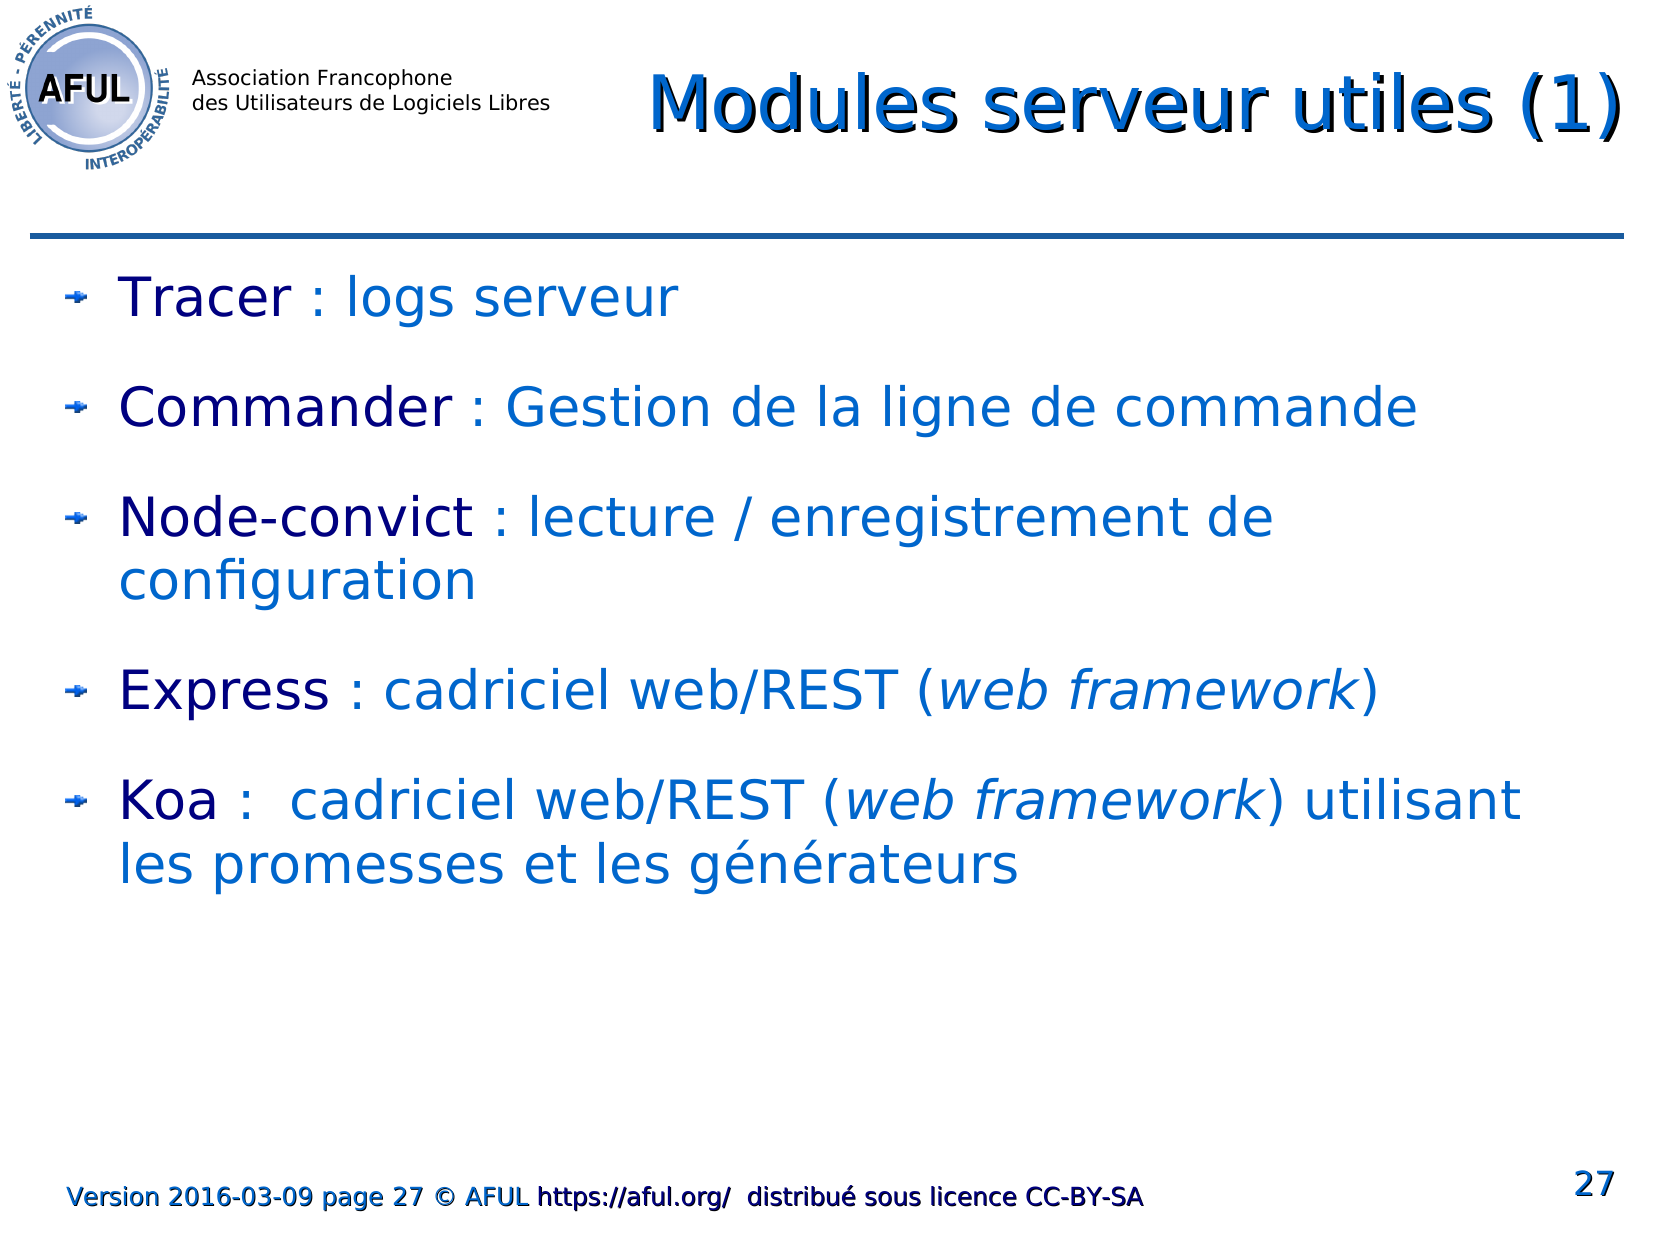

# Modules serveur utiles (1)
Tracer : logs serveur
Commander : Gestion de la ligne de commande
Node-convict : lecture / enregistrement de configuration
Express : cadriciel web/REST (web framework)
Koa : cadriciel web/REST (web framework) utilisant les promesses et les générateurs